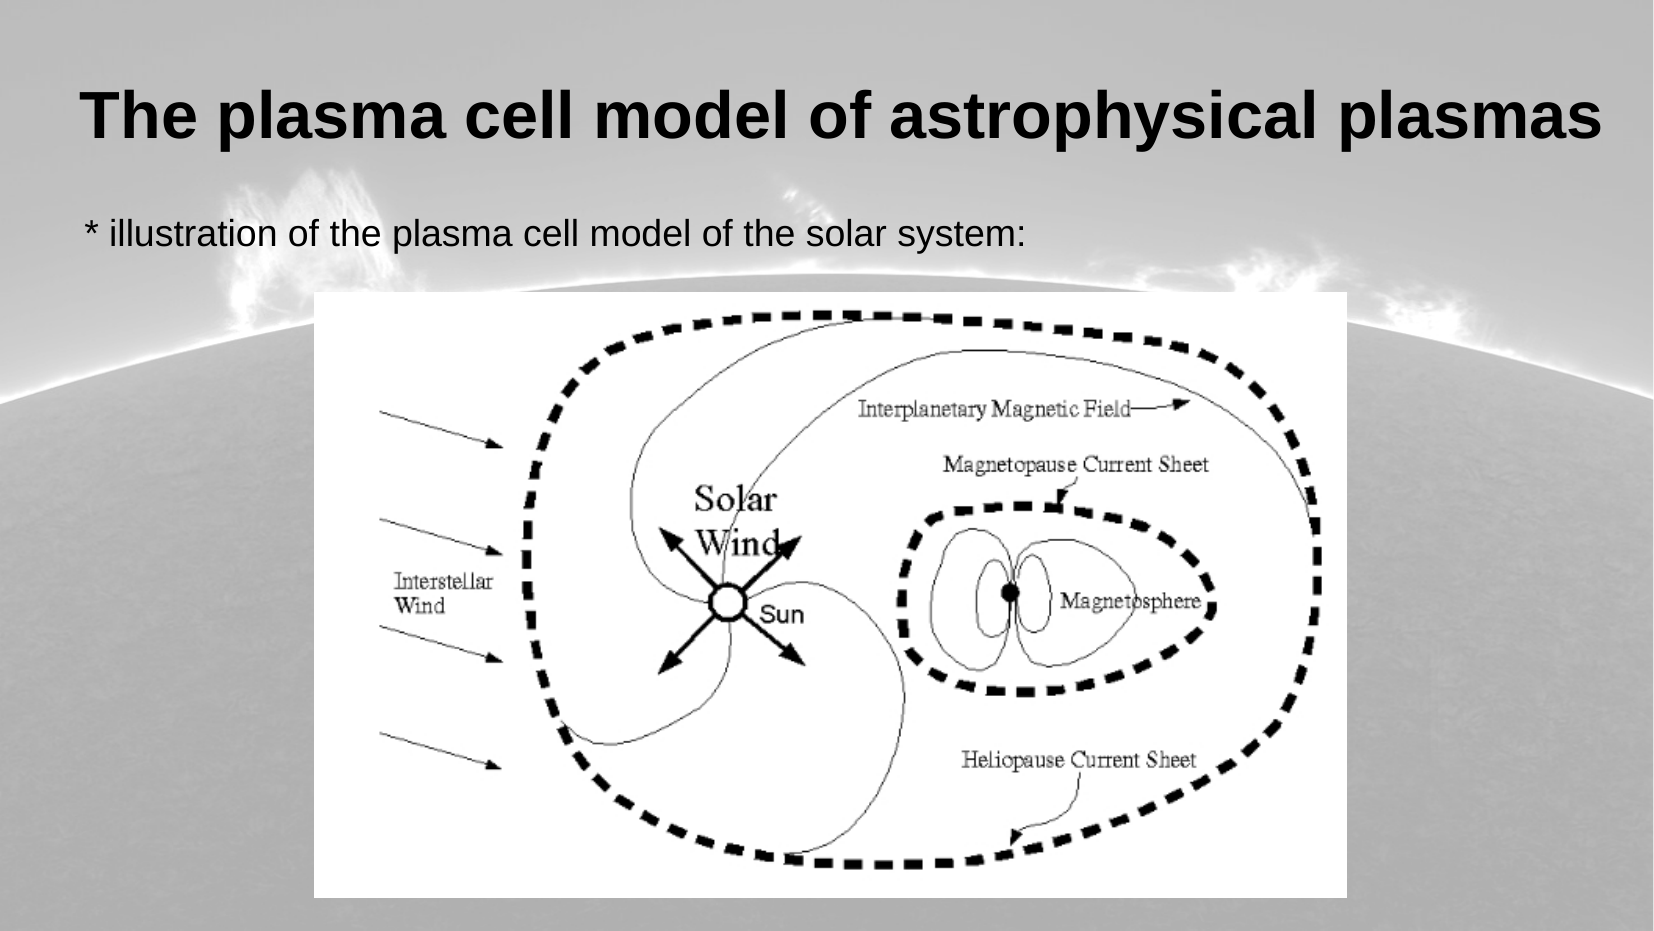

The plasma cell model of astrophysical plasmas
* illustration of the plasma cell model of the solar system: